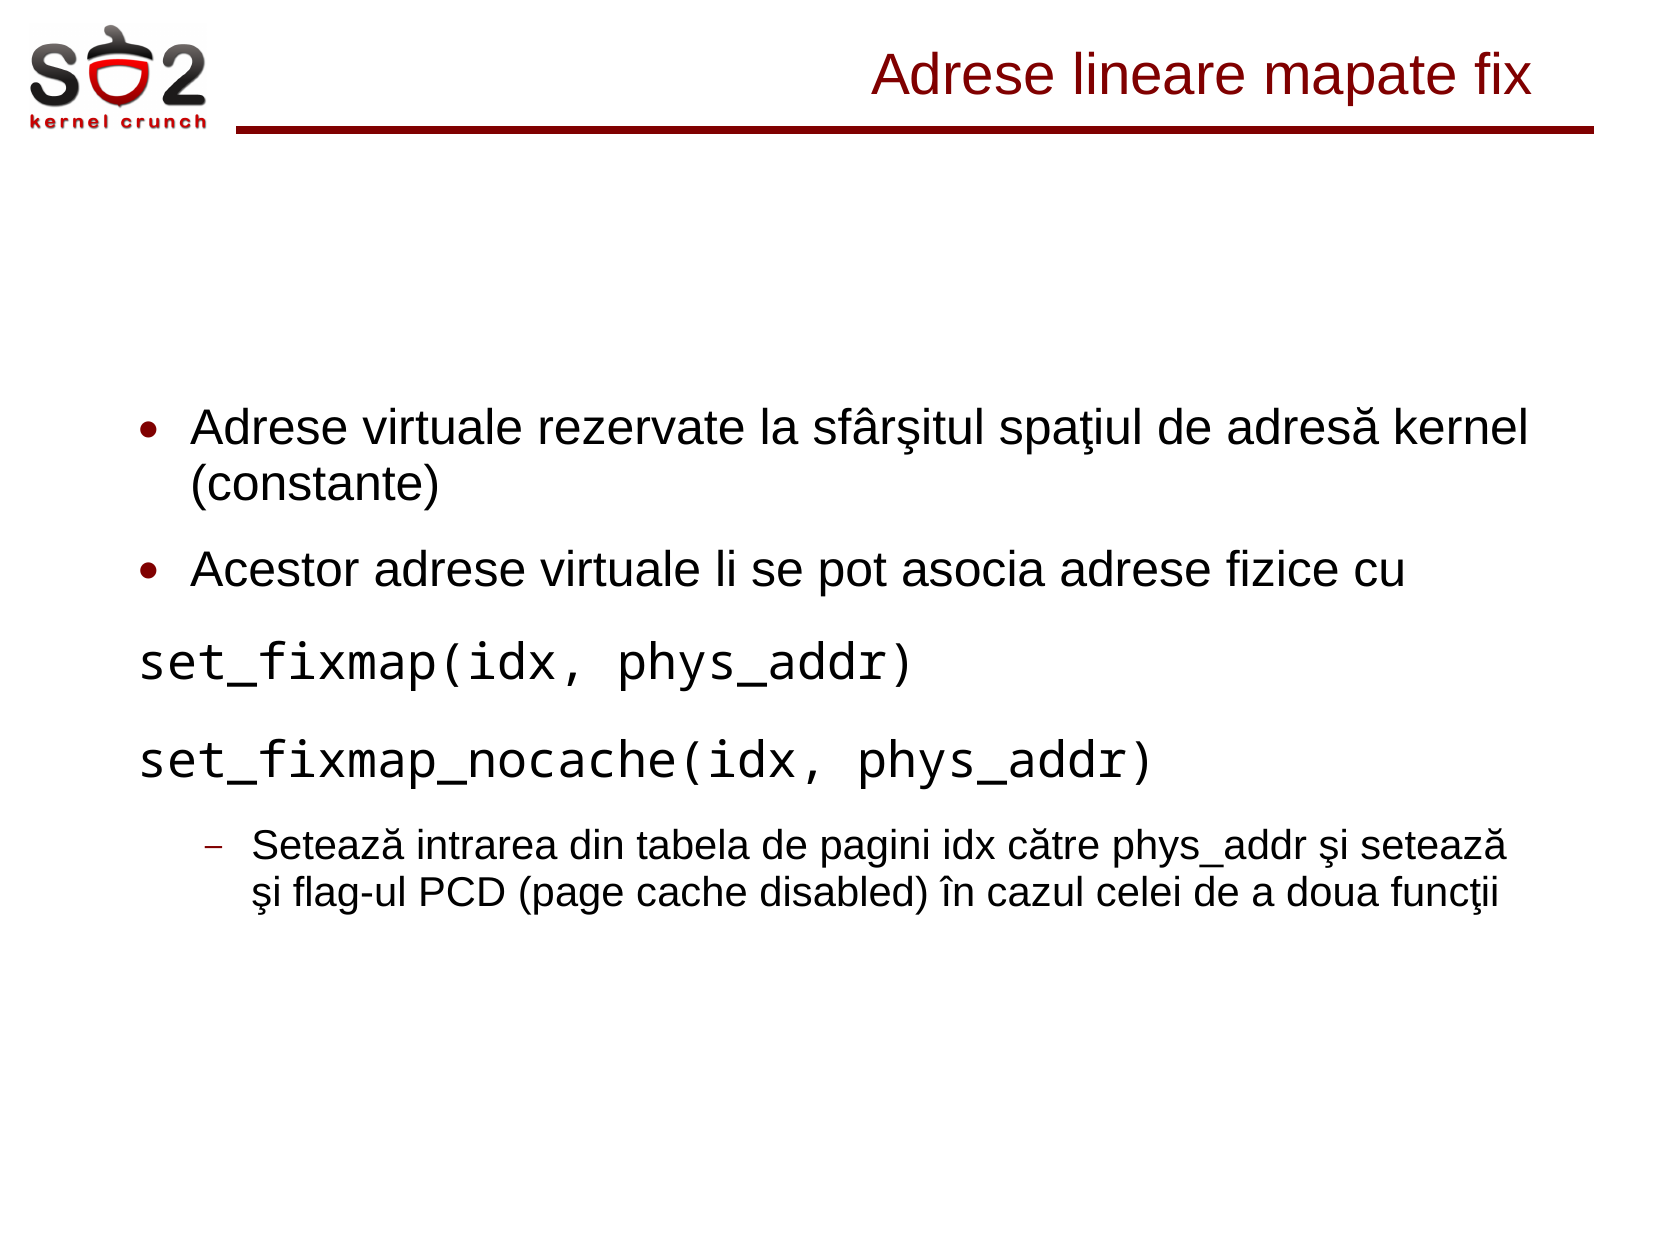

# Adrese lineare mapate fix
Adrese virtuale rezervate la sfârşitul spaţiul de adresă kernel (constante)
Acestor adrese virtuale li se pot asocia adrese fizice cu
set_fixmap(idx, phys_addr)
set_fixmap_nocache(idx, phys_addr)
Setează intrarea din tabela de pagini idx către phys_addr şi setează şi flag-ul PCD (page cache disabled) în cazul celei de a doua funcţii